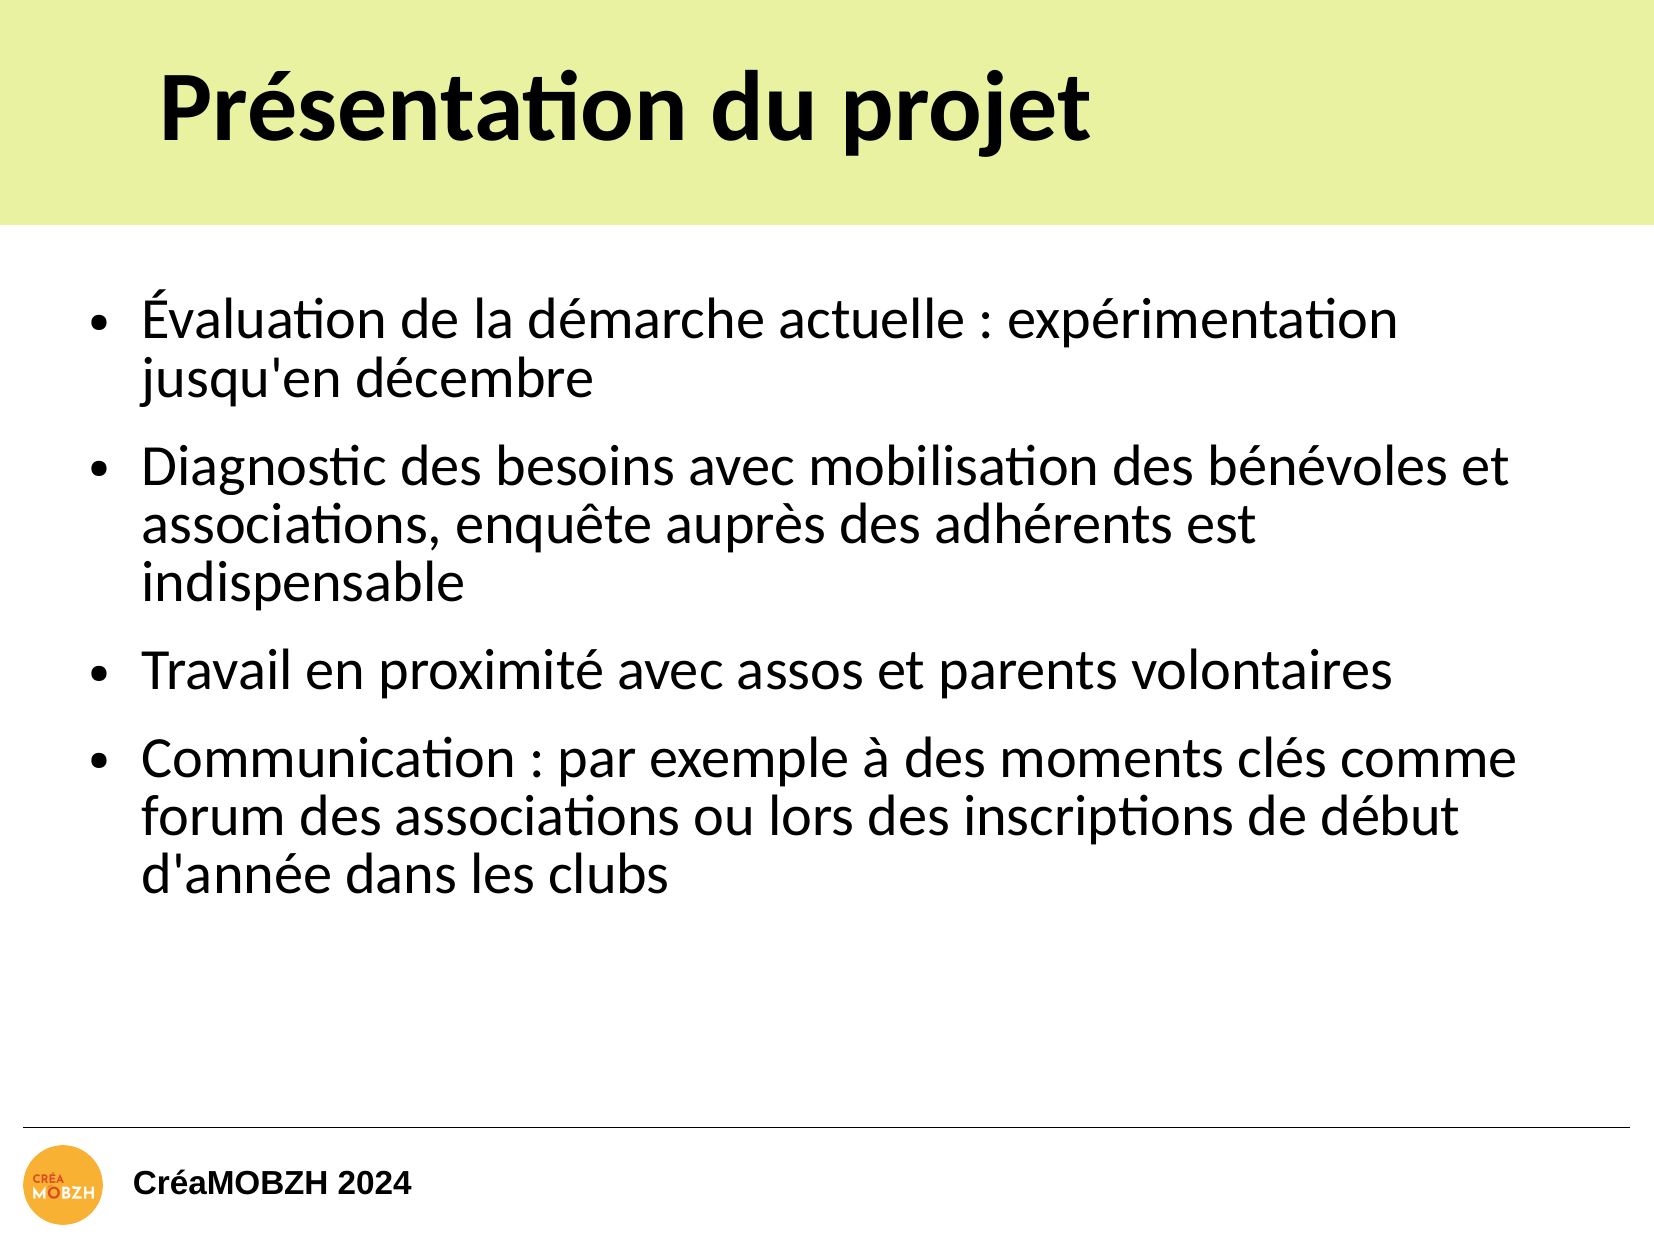

# Présentation du projet
Évaluation de la démarche actuelle : expérimentation jusqu'en décembre
Diagnostic des besoins avec mobilisation des bénévoles et associations, enquête auprès des adhérents est indispensable
Travail en proximité avec assos et parents volontaires
Communication : par exemple à des moments clés comme forum des associations ou lors des inscriptions de début d'année dans les clubs
CréaMOBZH 2024